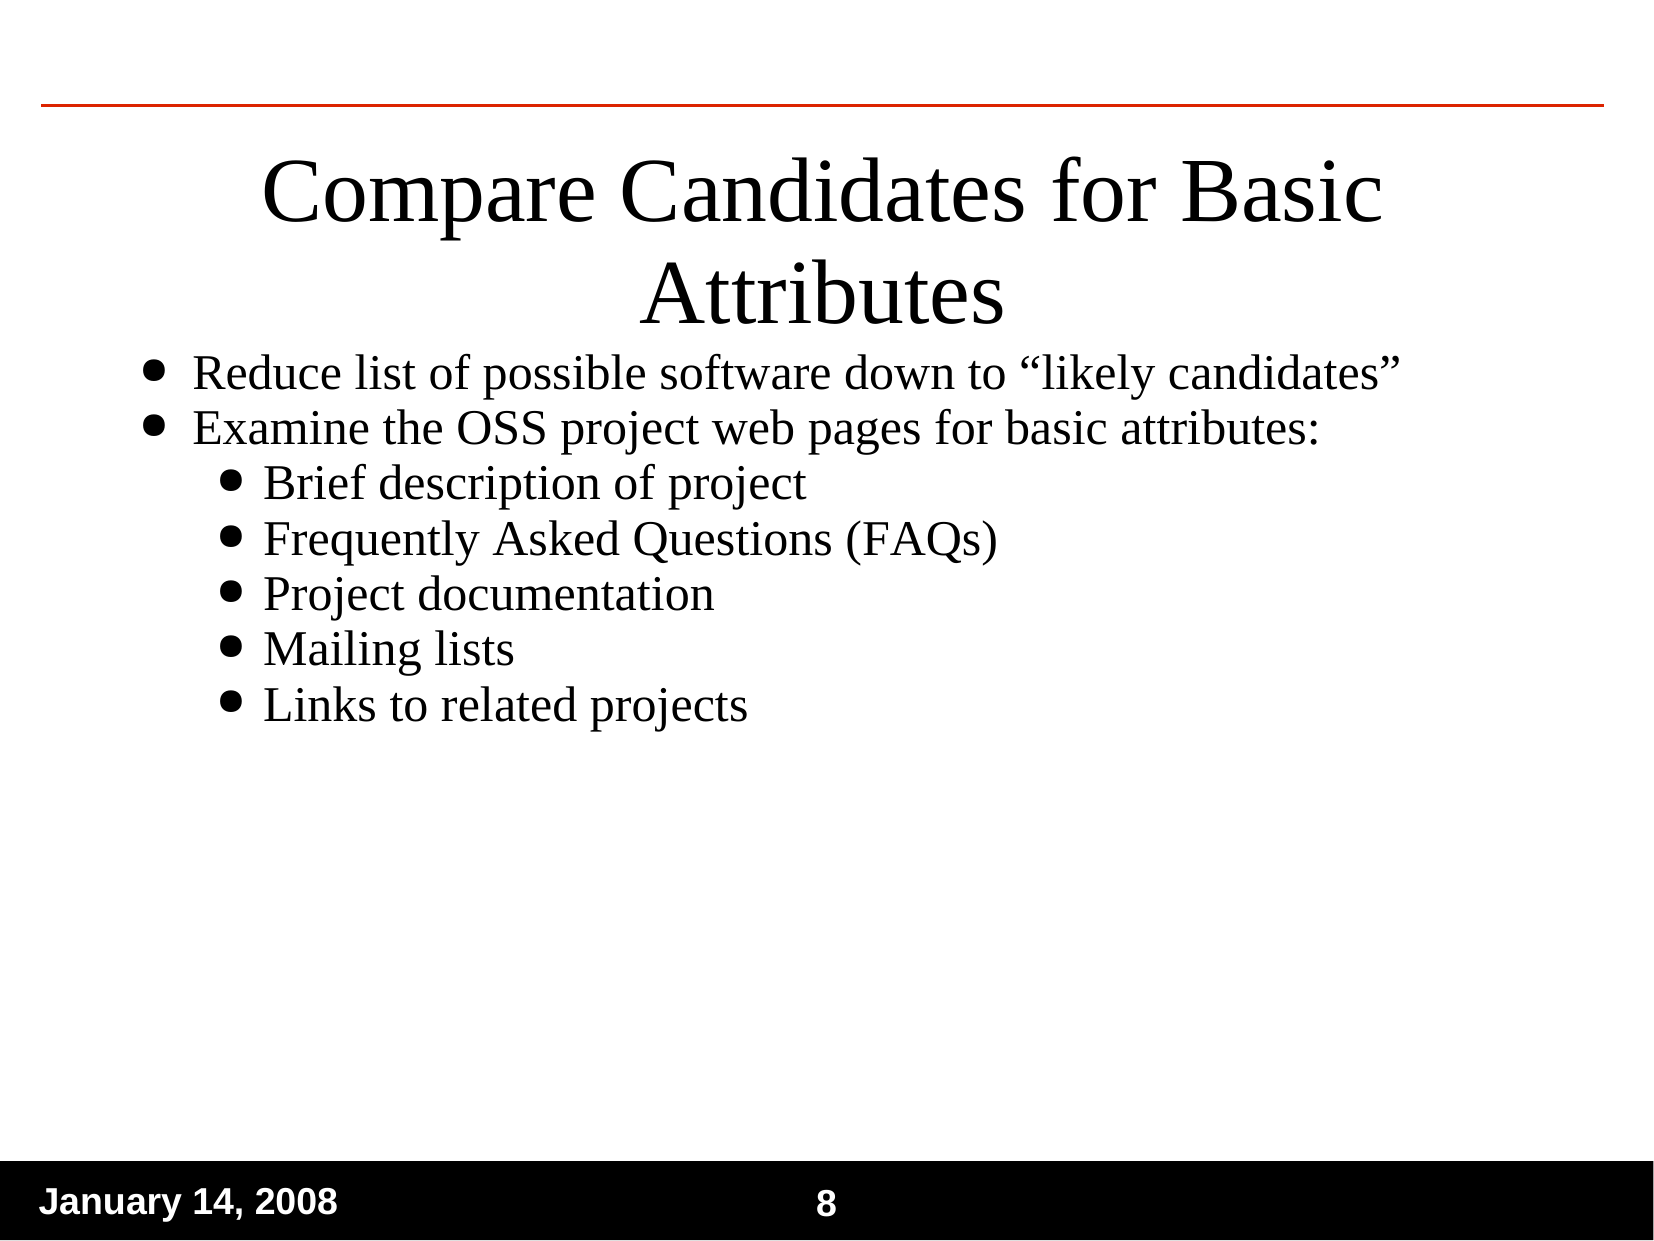

# Compare Candidates for Basic Attributes
Reduce list of possible software down to “likely candidates”
Examine the OSS project web pages for basic attributes:
Brief description of project
Frequently Asked Questions (FAQs)
Project documentation
Mailing lists
Links to related projects